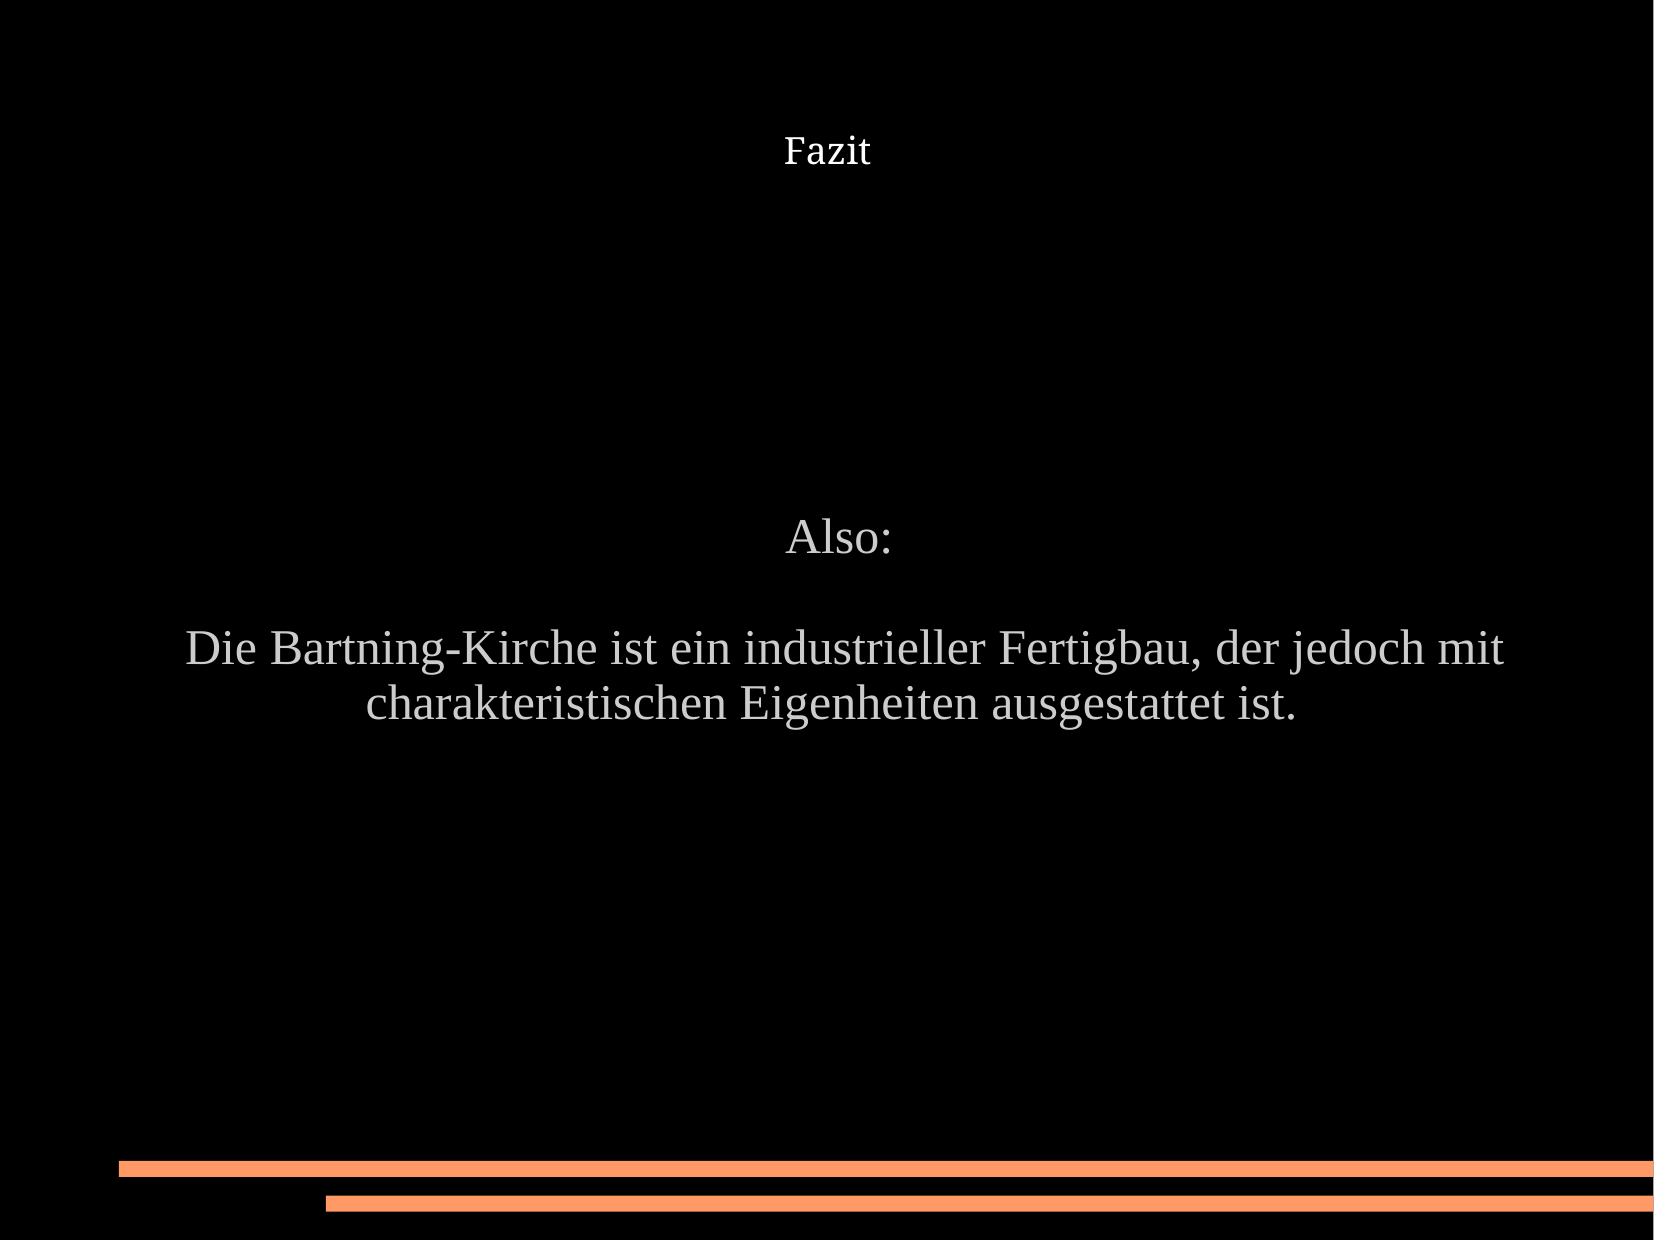

# Fazit
Also:
Die Bartning-Kirche ist ein industrieller Fertigbau, der jedoch mit charakteristischen Eigenheiten ausgestattet ist.